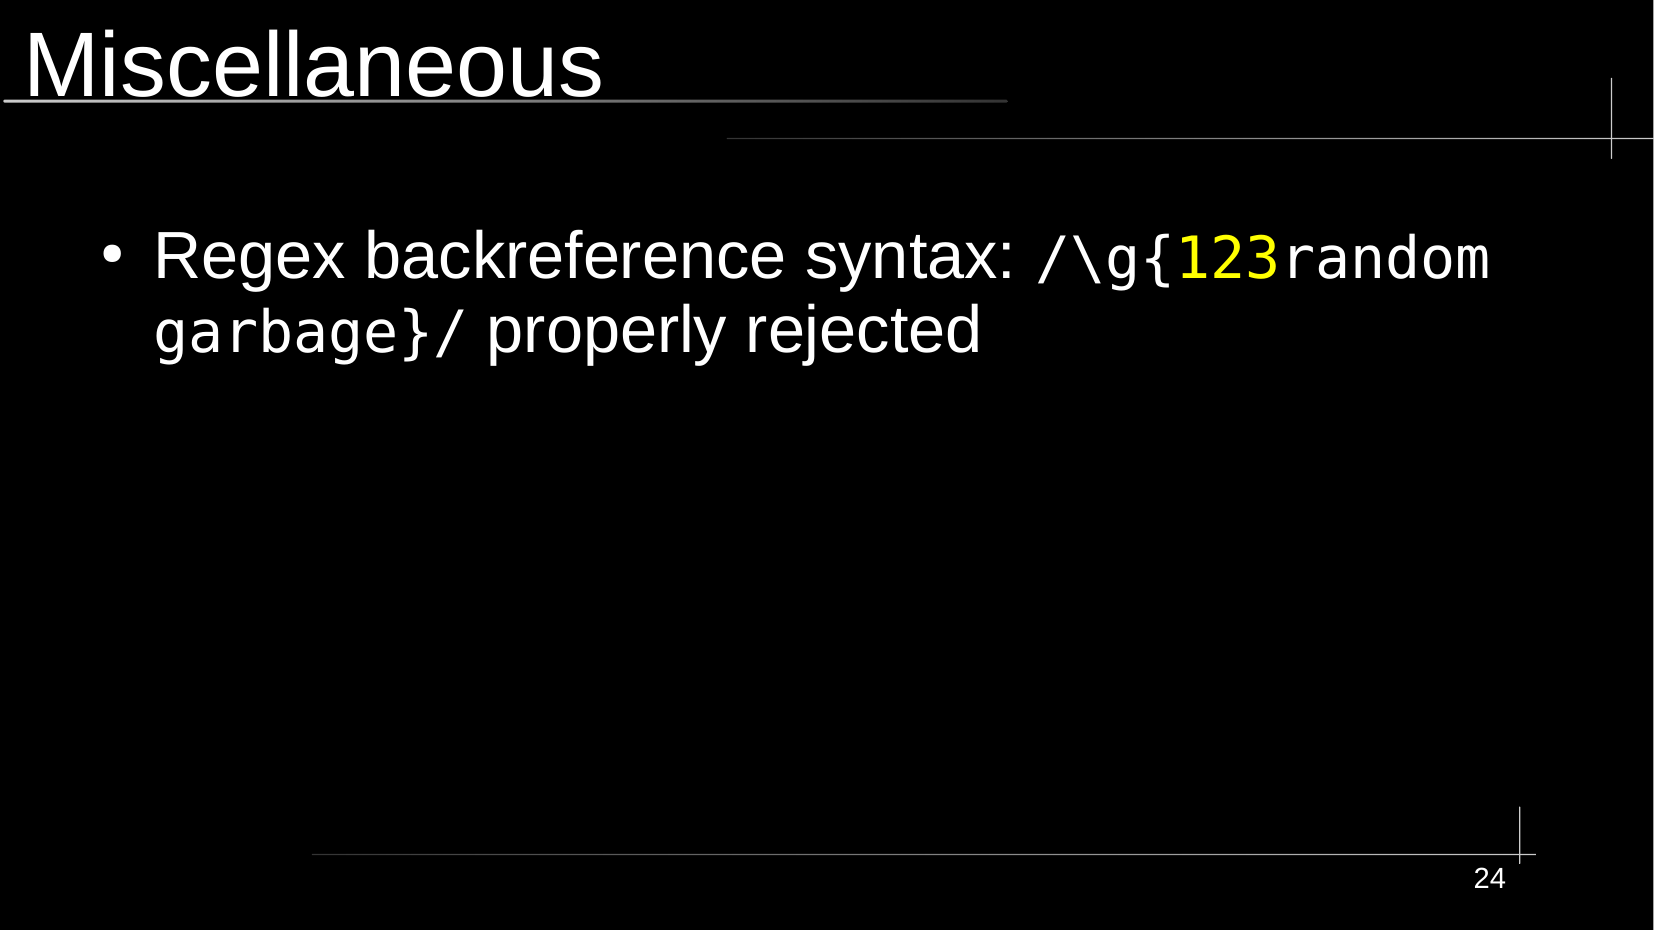

# Miscellaneous
Regex backreference syntax: /\g{123random garbage}/ properly rejected
24